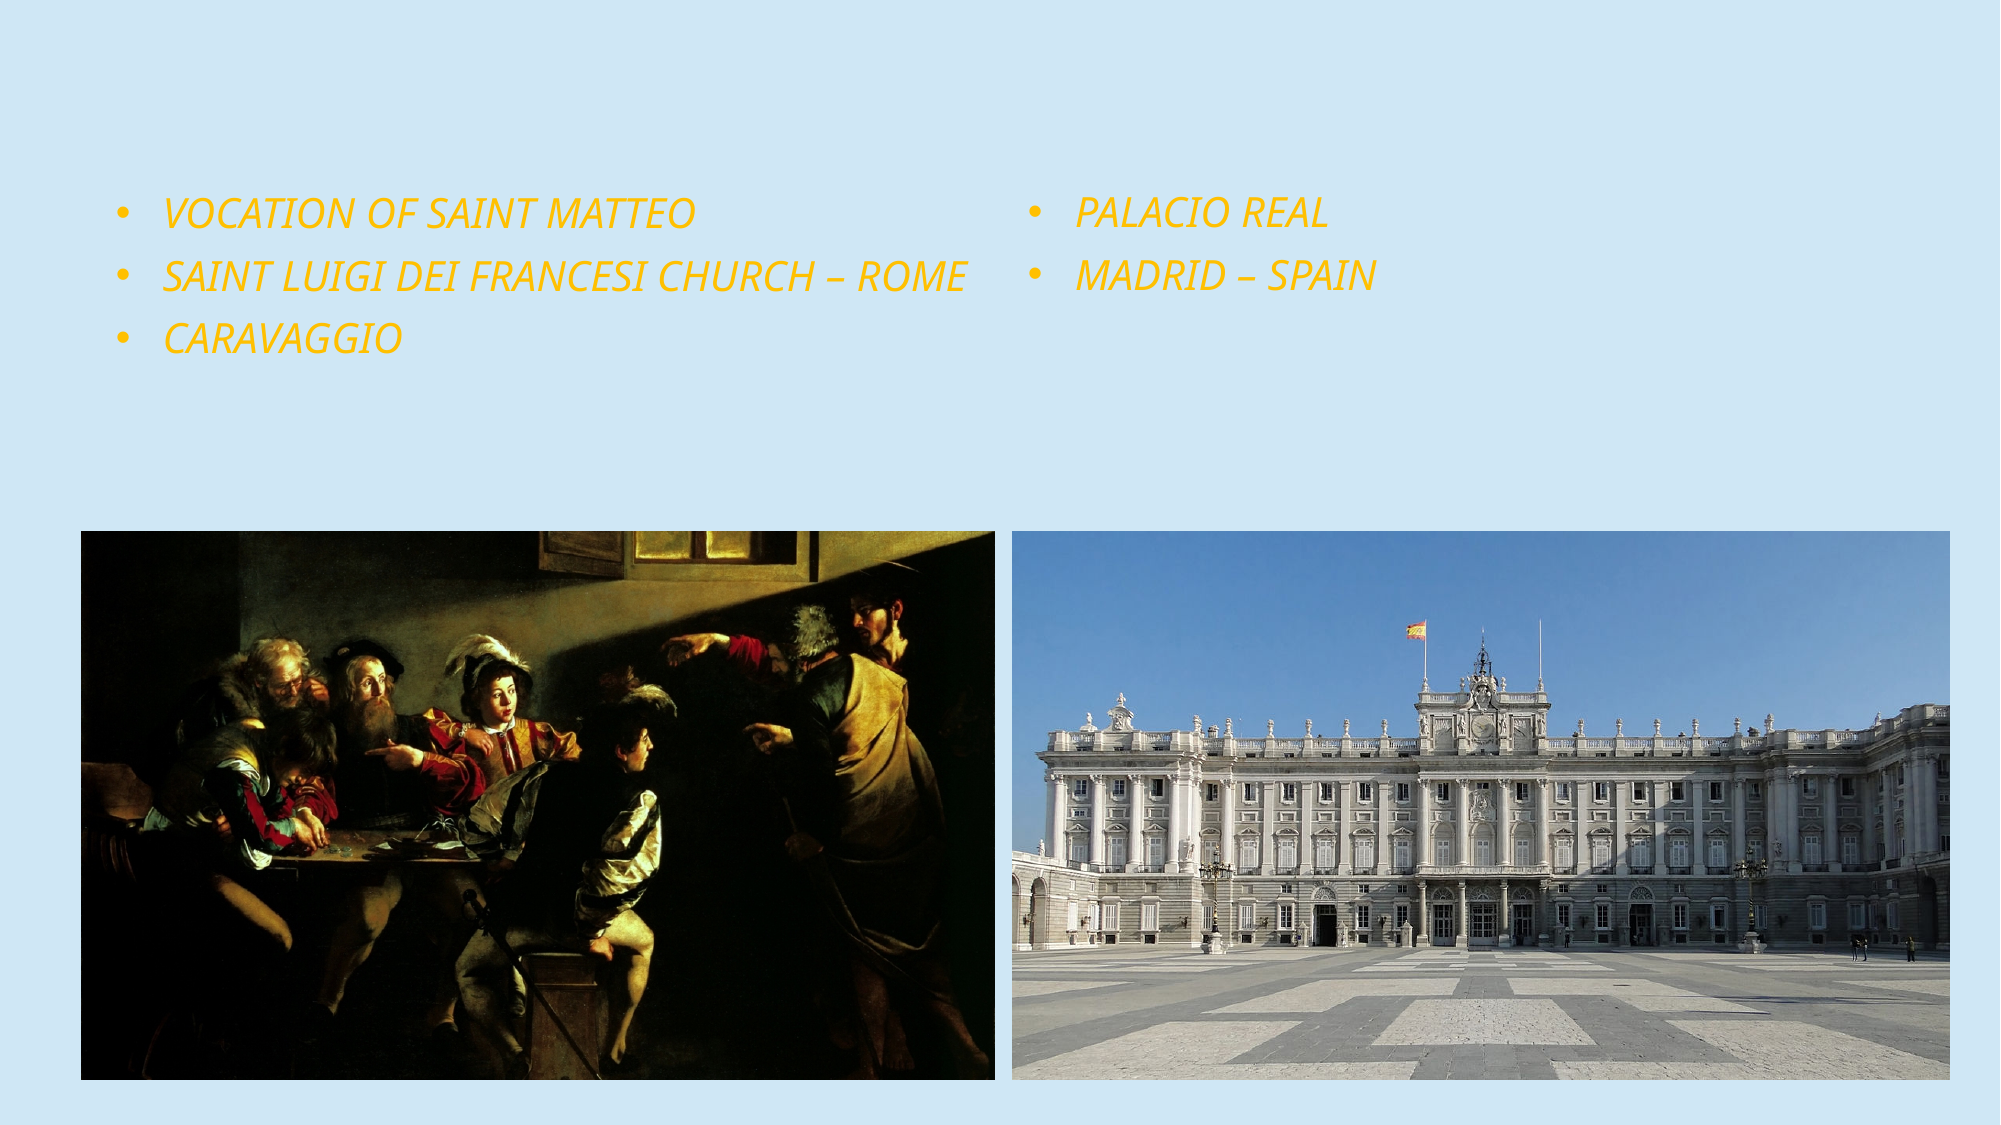

PALACIO REAL
MADRID – SPAIN
# VOCATION OF SAINT MATTEO
SAINT LUIGI DEI FRANCESI CHURCH – ROME
CARAVAGGIO